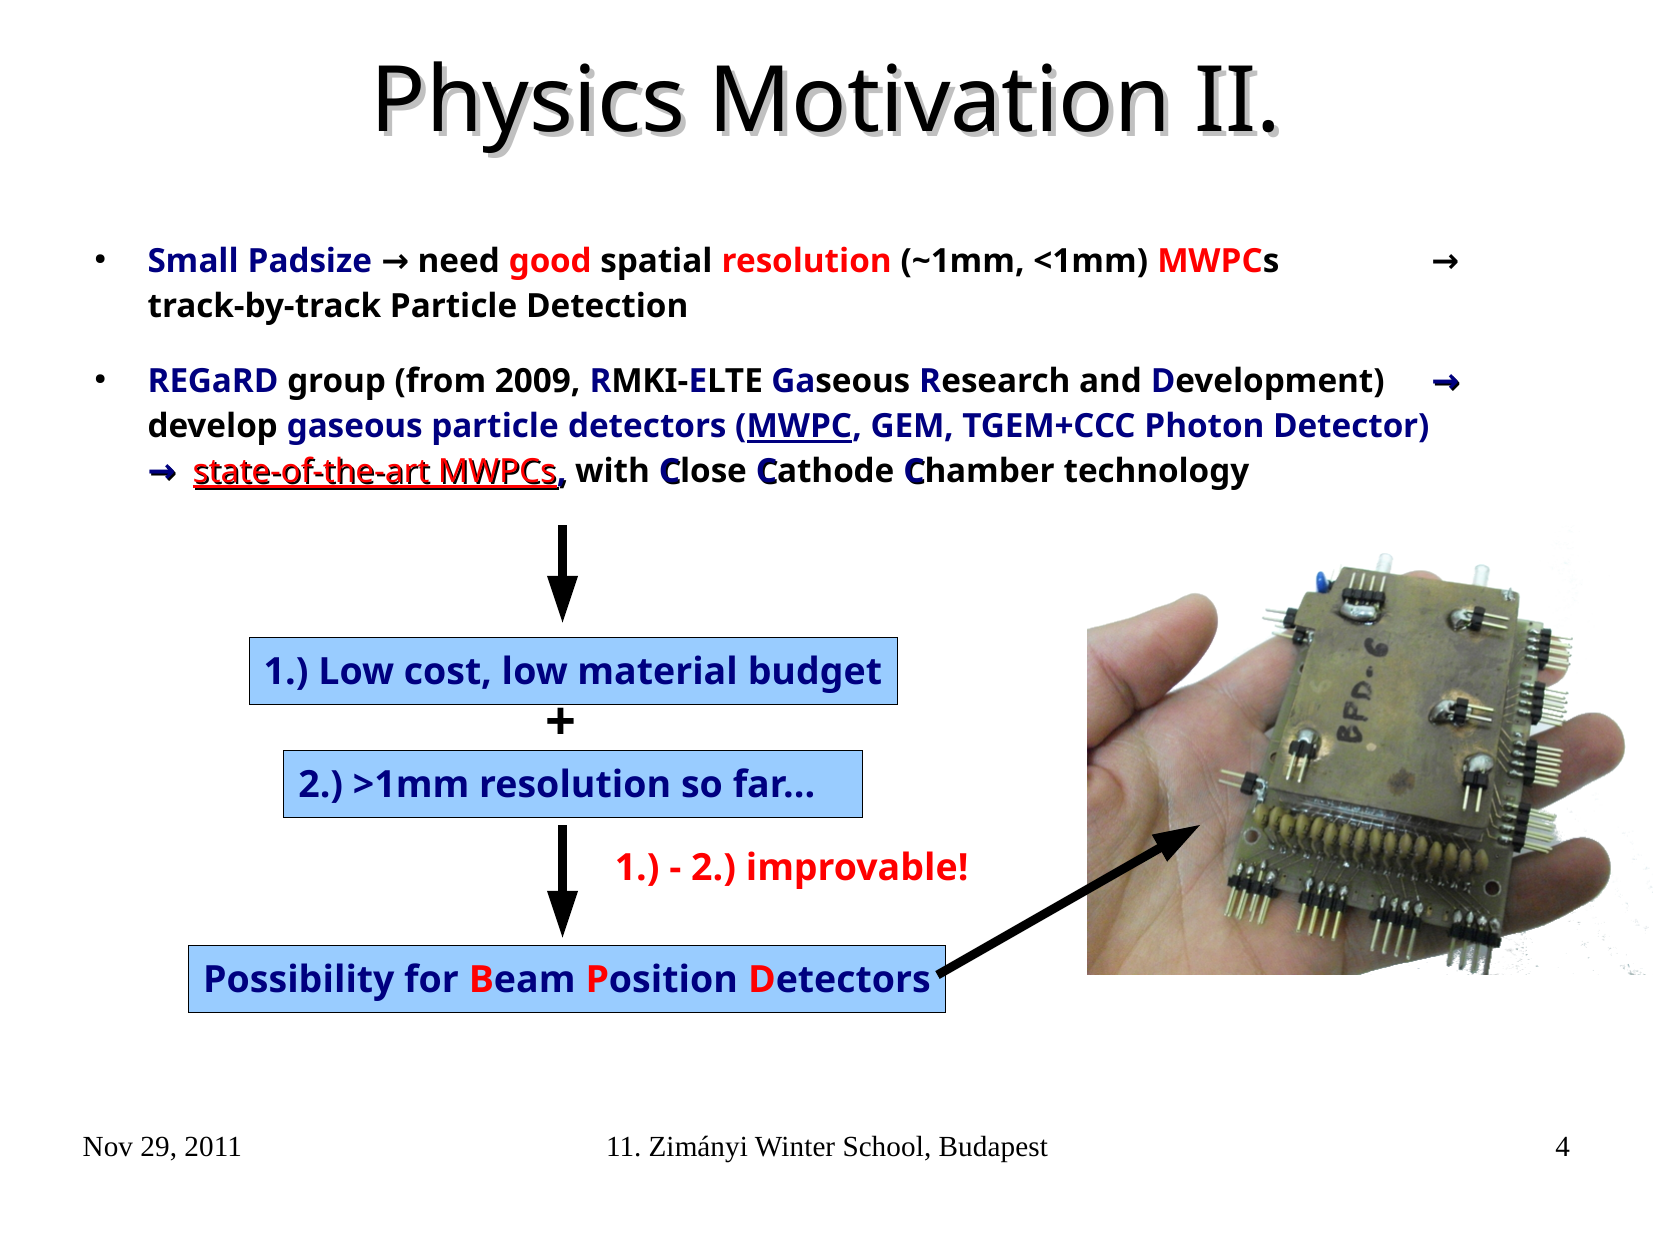

# Physics Motivation II.
Small Padsize → need good spatial resolution (~1mm, <1mm) MWPCs 	 → track-by-track Particle Detection
REGaRD group (from 2009, RMKI-ELTE Gaseous Research and Development) 	 → develop gaseous particle detectors (MWPC, GEM, TGEM+CCC Photon Detector)	 → state-of-the-art MWPCs, with Close Cathode Chamber technology
1.) Low cost, low material budget
+
2.) >1mm resolution so far...
1.) - 2.) improvable!
Possibility for Beam Position Detectors
Nov 29, 2011
11. Zimányi Winter School, Budapest
4